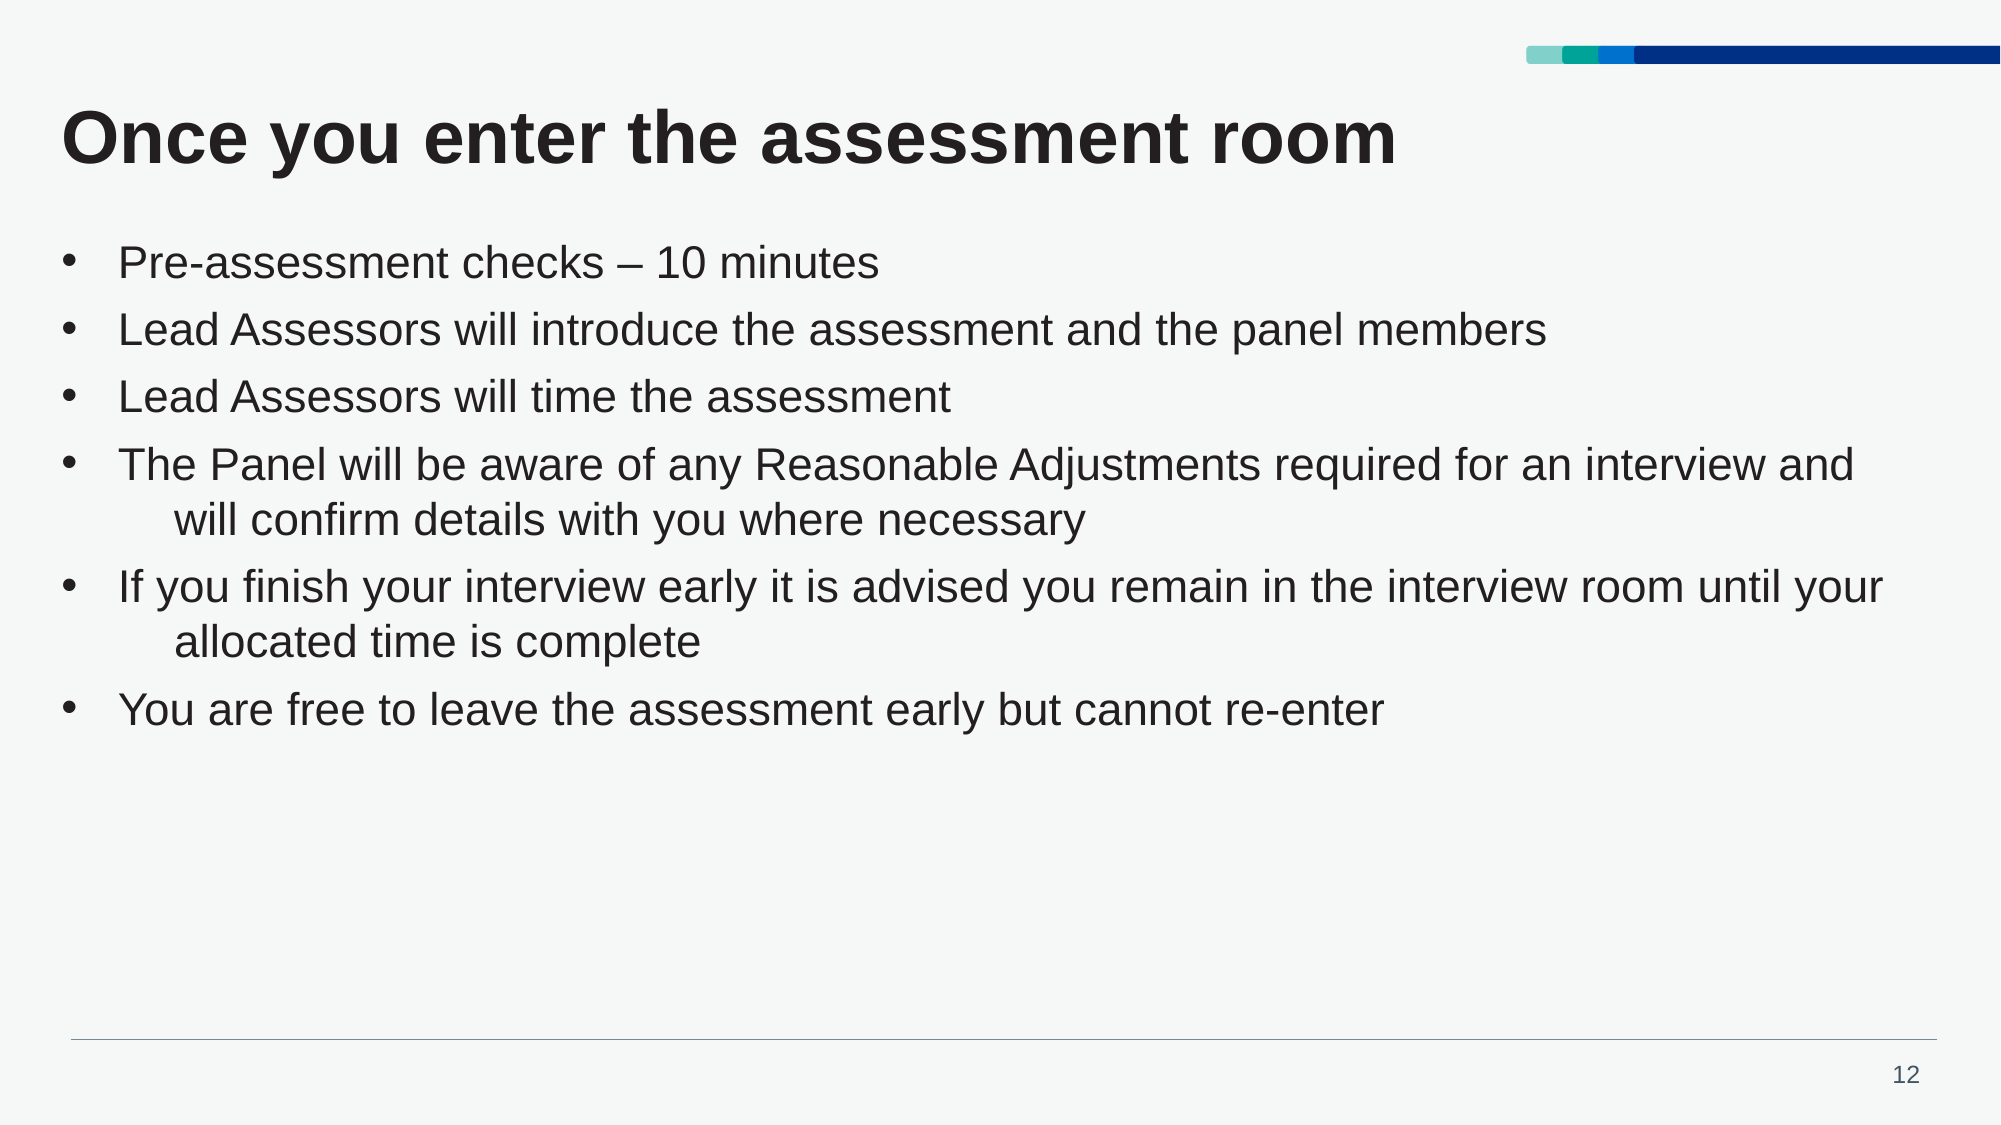

# Once you enter the assessment room
Pre-assessment checks – 10 minutes
Lead Assessors will introduce the assessment and the panel members
Lead Assessors will time the assessment
The Panel will be aware of any Reasonable Adjustments required for an interview and will confirm details with you where necessary
If you finish your interview early it is advised you remain in the interview room until your allocated time is complete
You are free to leave the assessment early but cannot re-enter